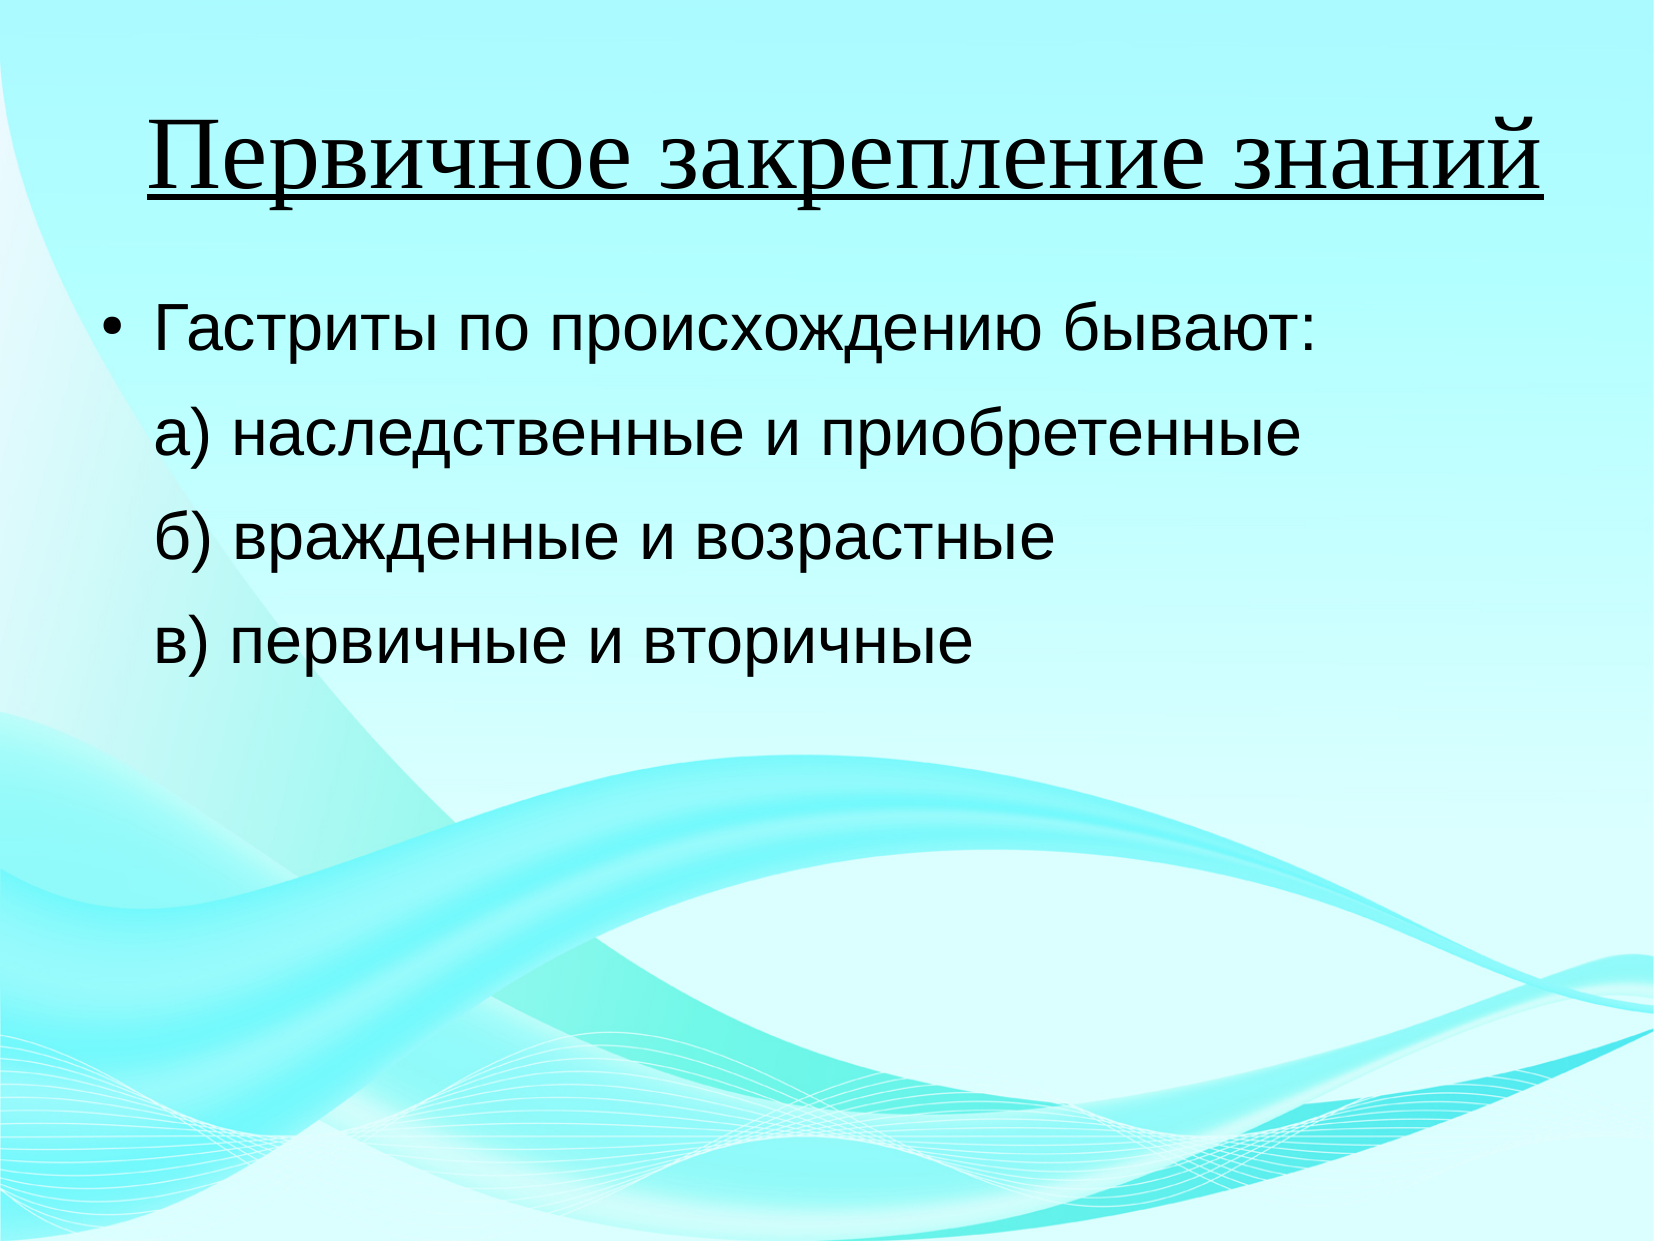

# Первичное закрепление знаний
Гастриты по происхождению бывают:
а) наследственные и приобретенные
б) вражденные и возрастные
в) первичные и вторичные